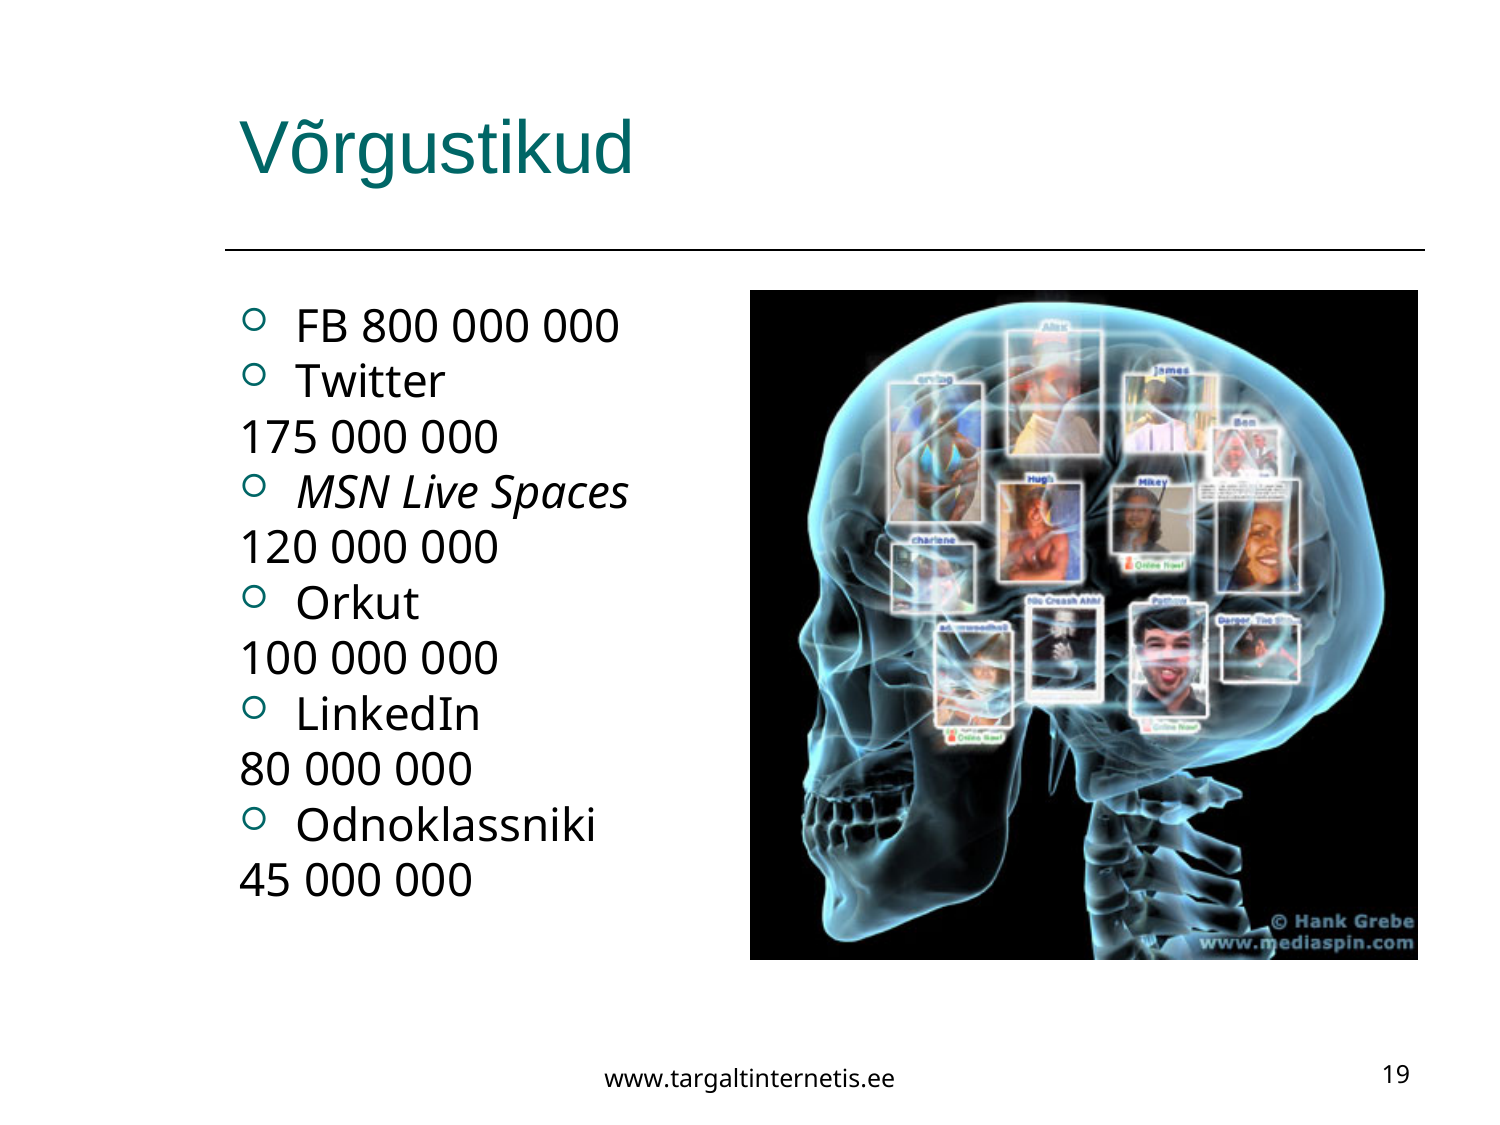

# Võrgustikud
FB 800 000 000
Twitter
175 000 000
MSN Live Spaces
120 000 000
Orkut
100 000 000
LinkedIn
80 000 000
Odnoklassniki
45 000 000
www.targaltinternetis.ee